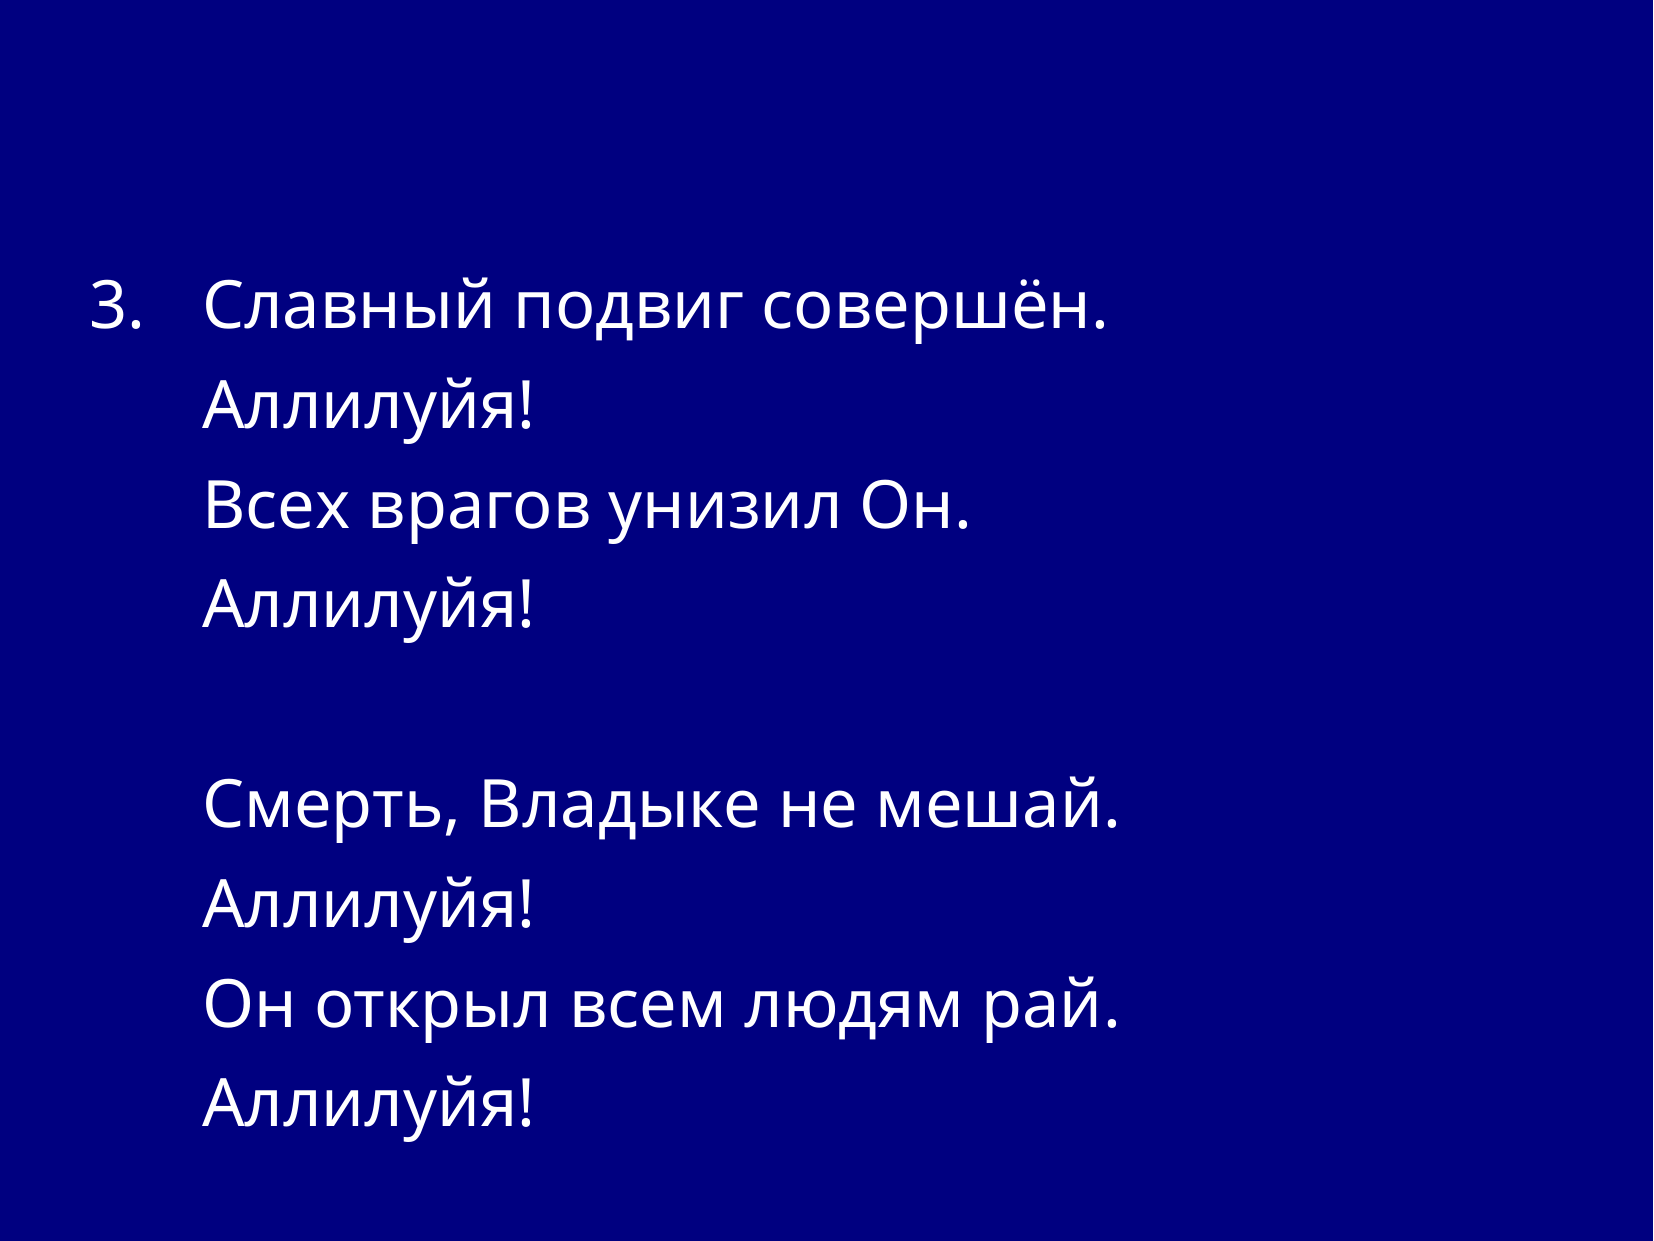

3.	Славный подвиг совершён.
	Аллилуйя!
	Всех врагов унизил Он.
	Аллилуйя!
	Смерть, Владыке не мешай.
	Аллилуйя!
	Он открыл всем людям рай.
	Аллилуйя!